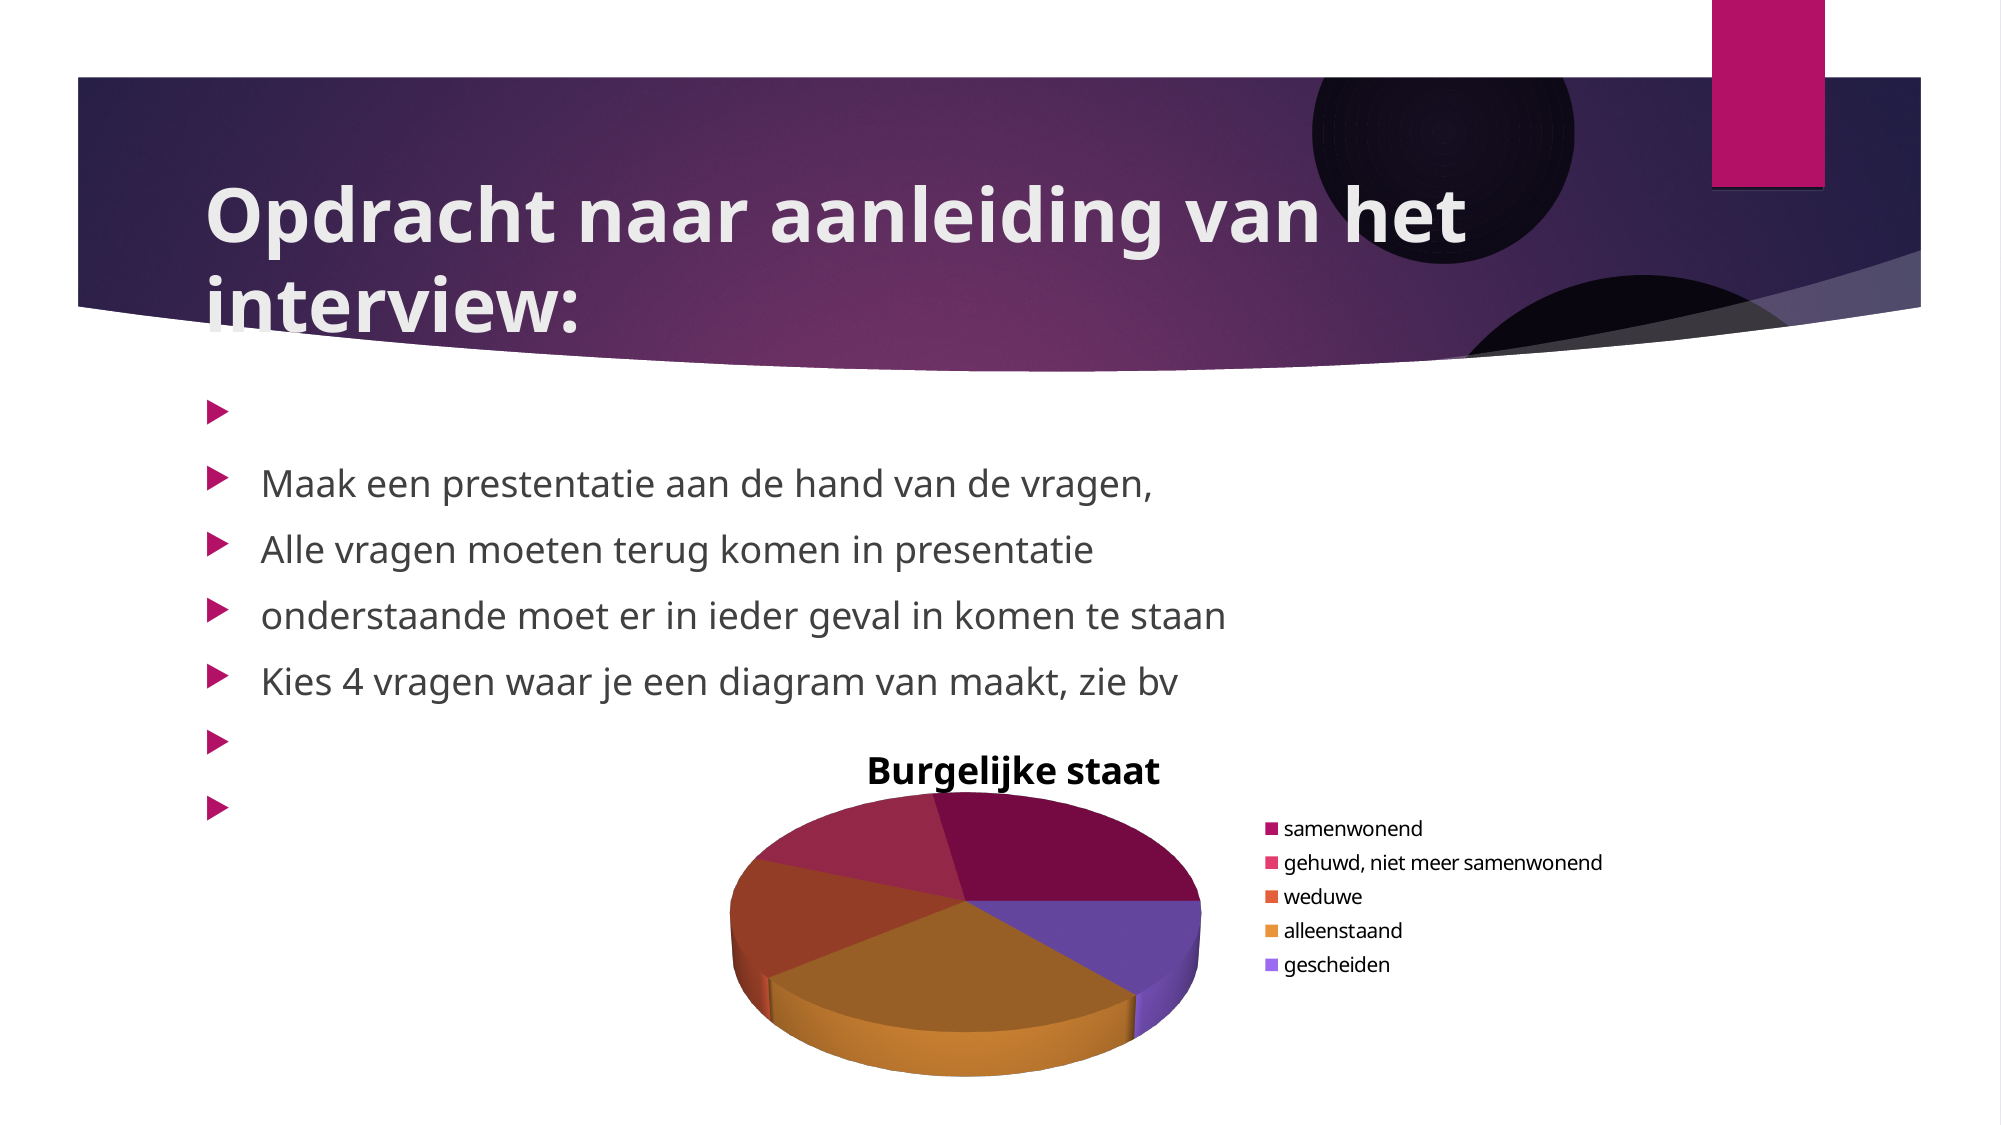

# Opdracht naar aanleiding van het interview:
Maak een prestentatie aan de hand van de vragen,
Alle vragen moeten terug komen in presentatie
onderstaande moet er in ieder geval in komen te staan
Kies 4 vragen waar je een diagram van maakt, zie bv
[unsupported chart]